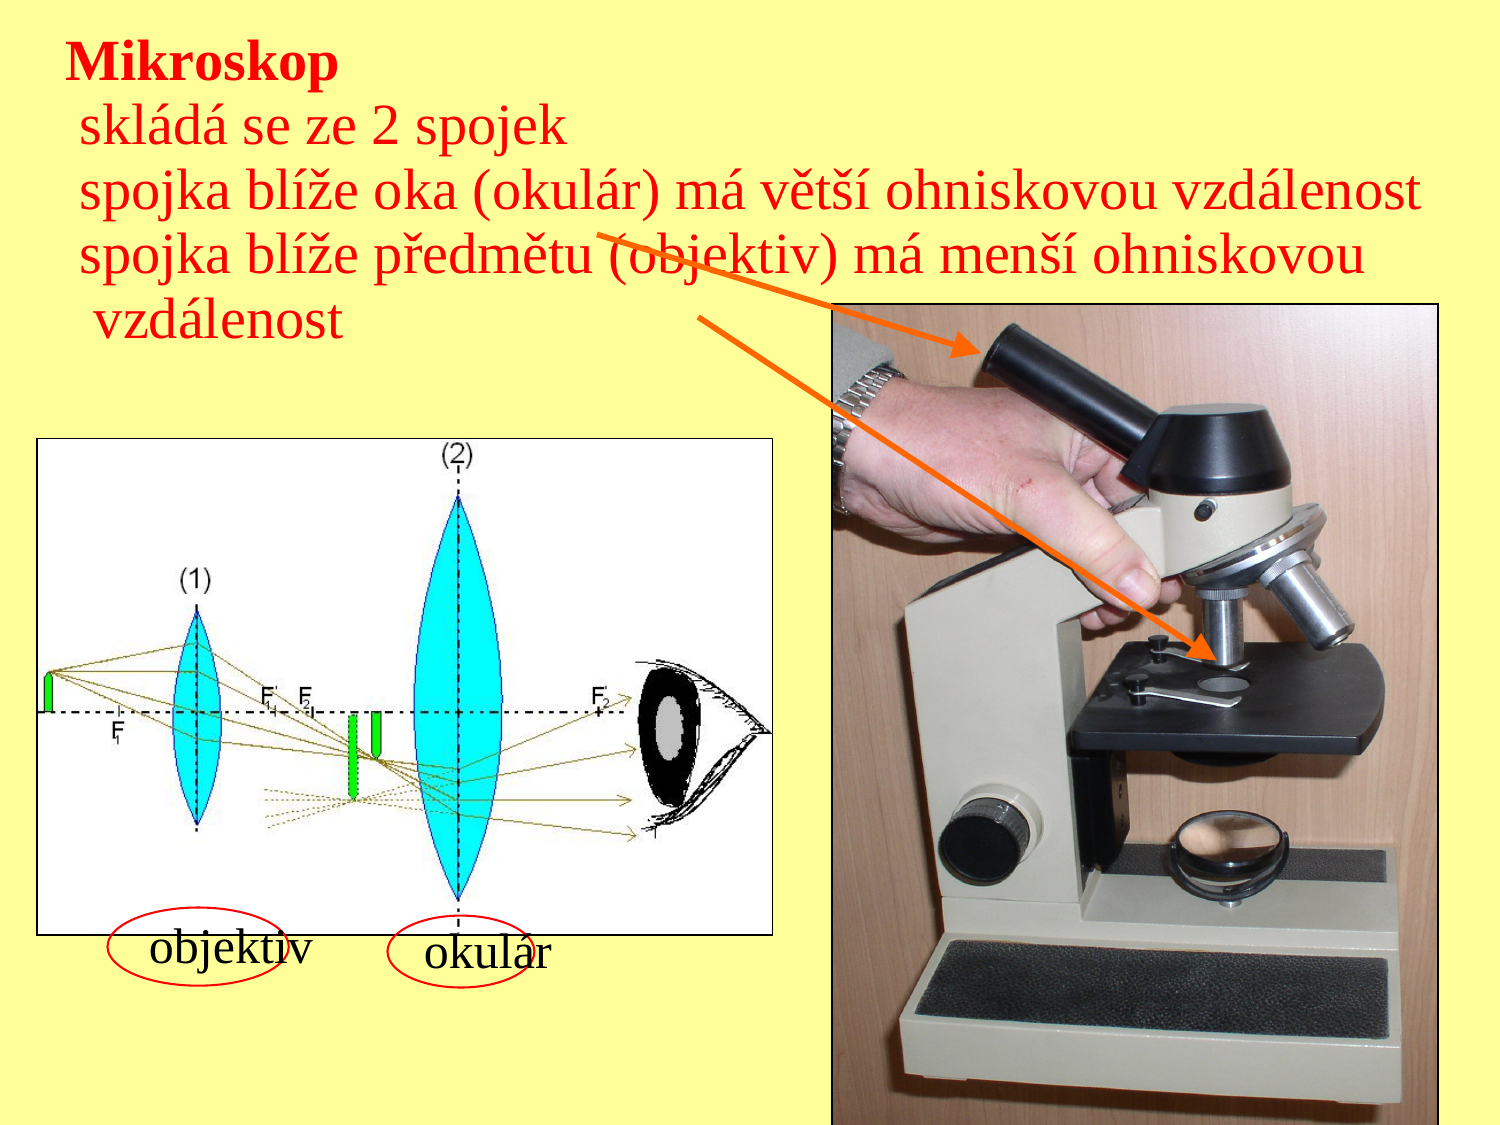

Mikroskop
 skládá se ze 2 spojek
 spojka blíže oka (okulár) má větší ohniskovou vzdálenost
 spojka blíže předmětu (objektiv) má menší ohniskovou
 vzdálenost
objektiv
okulár